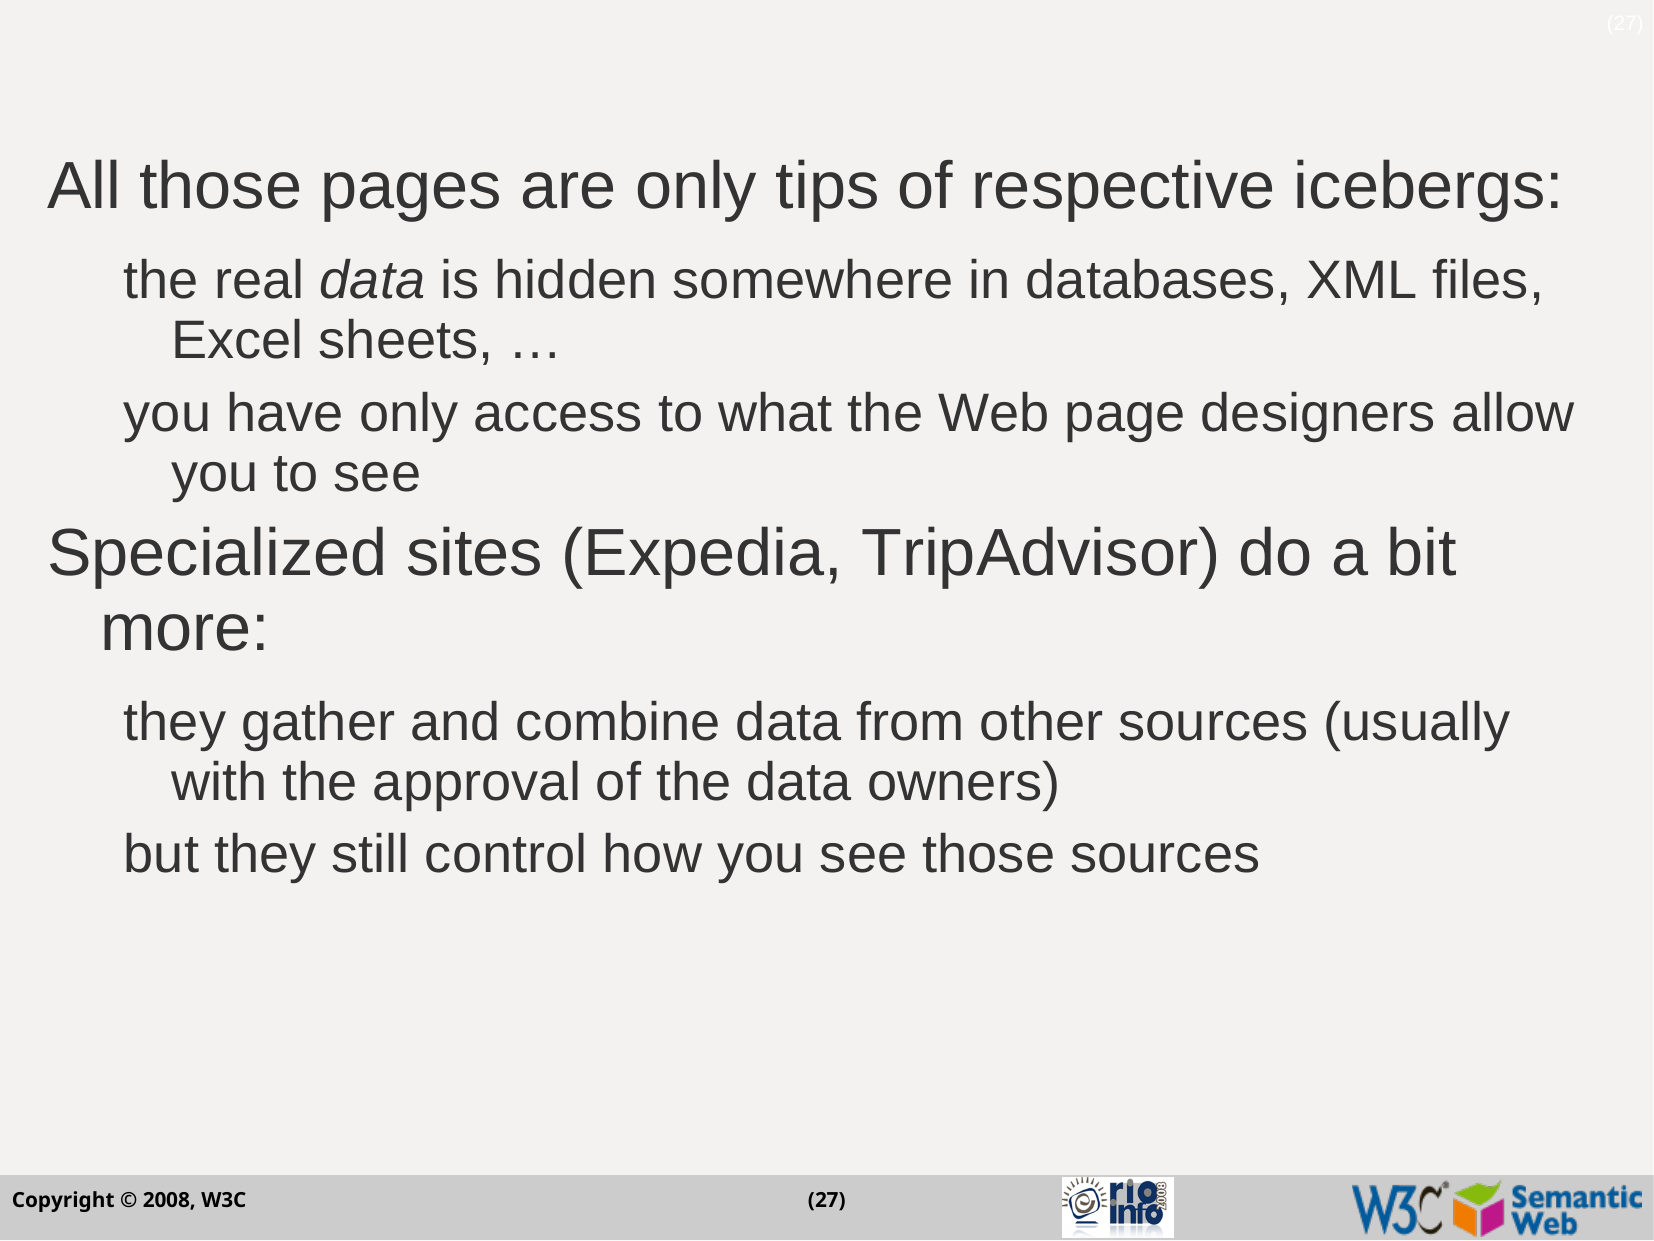

# All those pages are only tips of respective icebergs:
the real data is hidden somewhere in databases, XML files, Excel sheets, …
you have only access to what the Web page designers allow you to see
Specialized sites (Expedia, TripAdvisor) do a bit more:
they gather and combine data from other sources (usually with the approval of the data owners)
but they still control how you see those sources